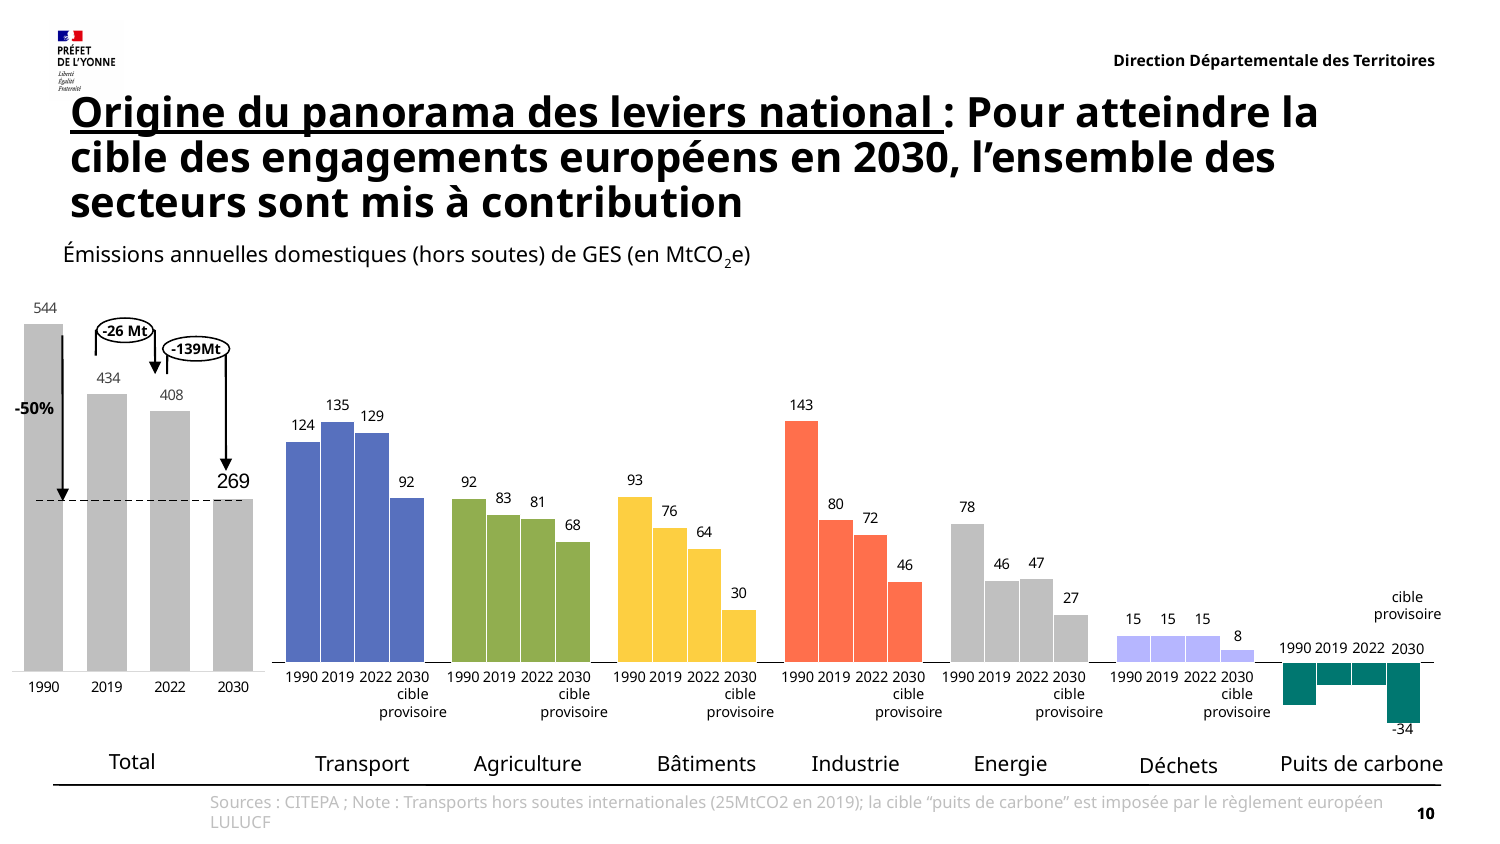

Direction Départementale des Territoires
# Origine du panorama des leviers national : Pour atteindre la cible des engagements européens en 2030, l’ensemble des secteurs sont mis à contribution
Émissions annuelles domestiques (hors soutes) de GES (en MtCO2e)
### Chart
| Category | Série1 |
|---|---|
| 1990 | 544.0 |
| 2019 | 434.0 |
| 2022 | 408.0 |
| 2030 | 270.0 |-26 Mt
-139Mt
-50%
### Chart
| Category | Série1 | Série2 | Série3 | Série4 |
|---|---|---|---|---|
| 1 | 124.0 | 135.0 | 129.0 | 92.3 |
| 2 | 92.0 | 83.0 | 81.0 | 68.0 |
| 3 | 93.0 | 76.0 | 64.0 | 30.0 |
| 4 | 143.0 | 80.0 | 72.0 | 45.6 |
| 5 | 78.0 | 46.0 | 47.0 | 27.0 |
| 6 | 15.2 | 15.2 | 15.2 | 7.2 |
| 7 | -24.0 | -13.0 | -13.0 | -34.0 |cible
provisoire
2030
1990
2019
2022
8
1990
2019
2022
2030
cible
provisoire
1990
2019
2022
2030
cible
provisoire
1990
2019
2022
2030
cible
provisoire
1990
2019
2022
2030
cible
provisoire
1990
2019
2022
2030
cible
provisoire
1990
2019
2022
2030
cible
provisoire
-34
Total
Transport
Agriculture
Bâtiments
Industrie
Energie
Puits de carbone
Déchets
Sources : CITEPA ; Note : Transports hors soutes internationales (25MtCO2 en 2019); la cible “puits de carbone” est imposée par le règlement européen LULUCF
10